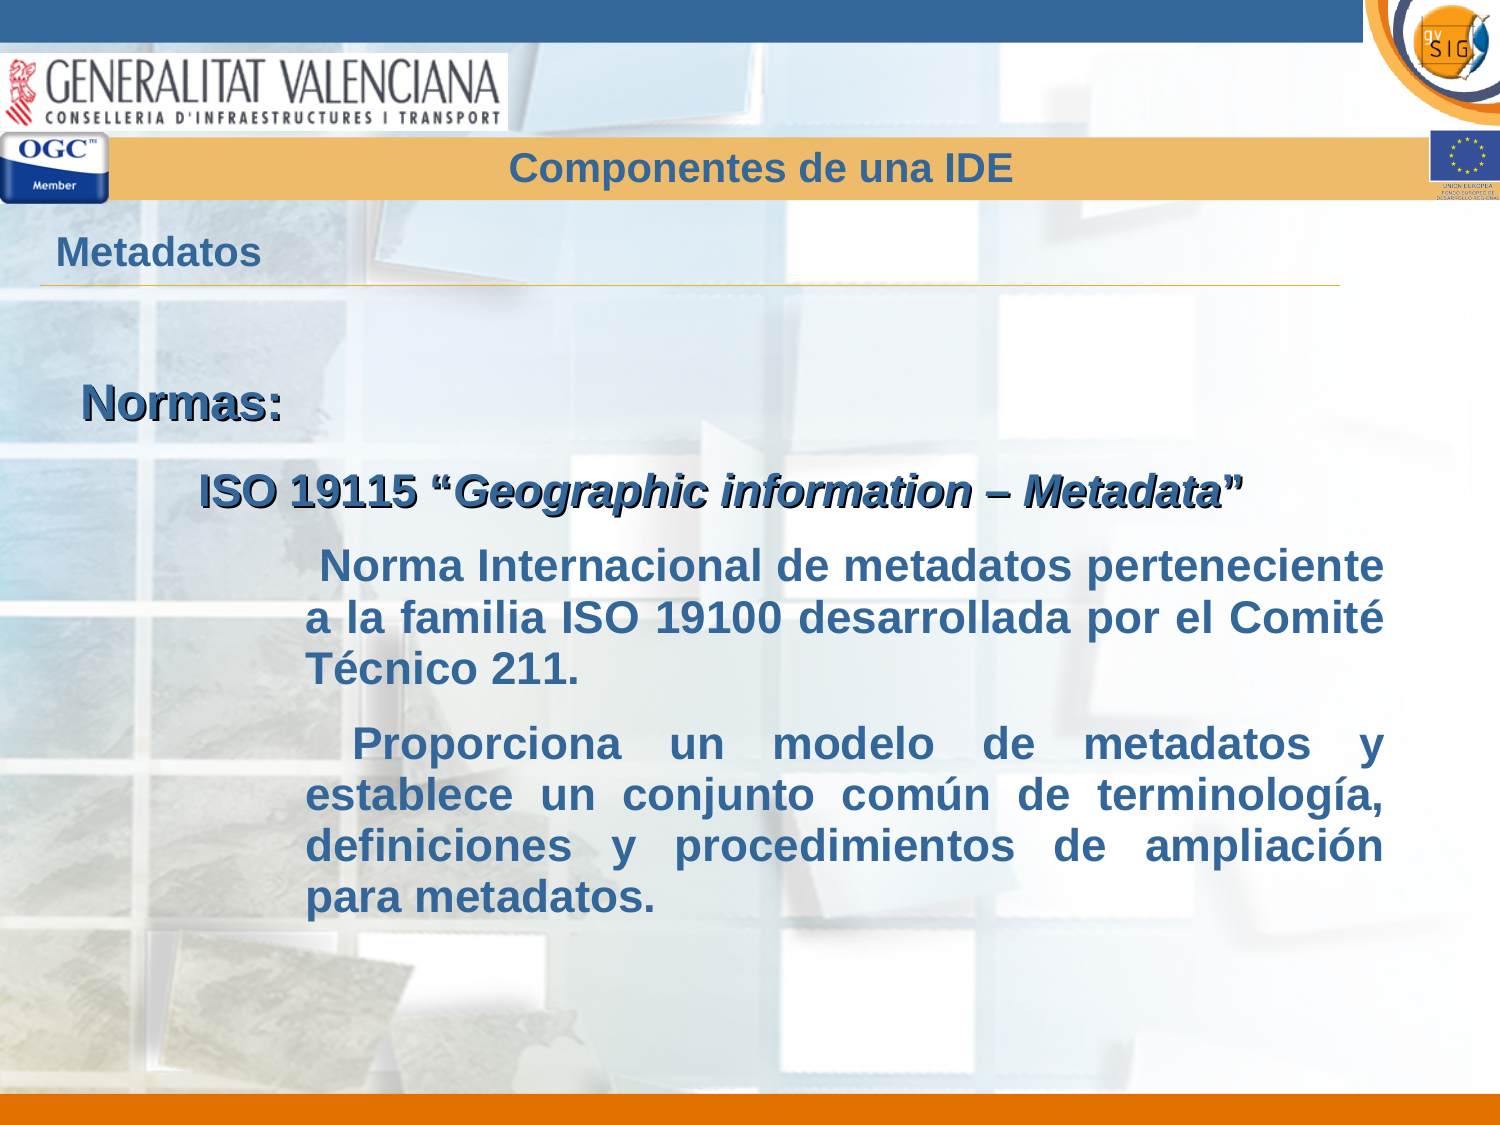

Componentes de una IDE
Metadatos
Normas:
	ISO 19115 “Geographic information – Metadata”
 Norma Internacional de metadatos perteneciente a la familia ISO 19100 desarrollada por el Comité Técnico 211.
 Proporciona un modelo de metadatos y establece un conjunto común de terminología, definiciones y procedimientos de ampliación para metadatos.